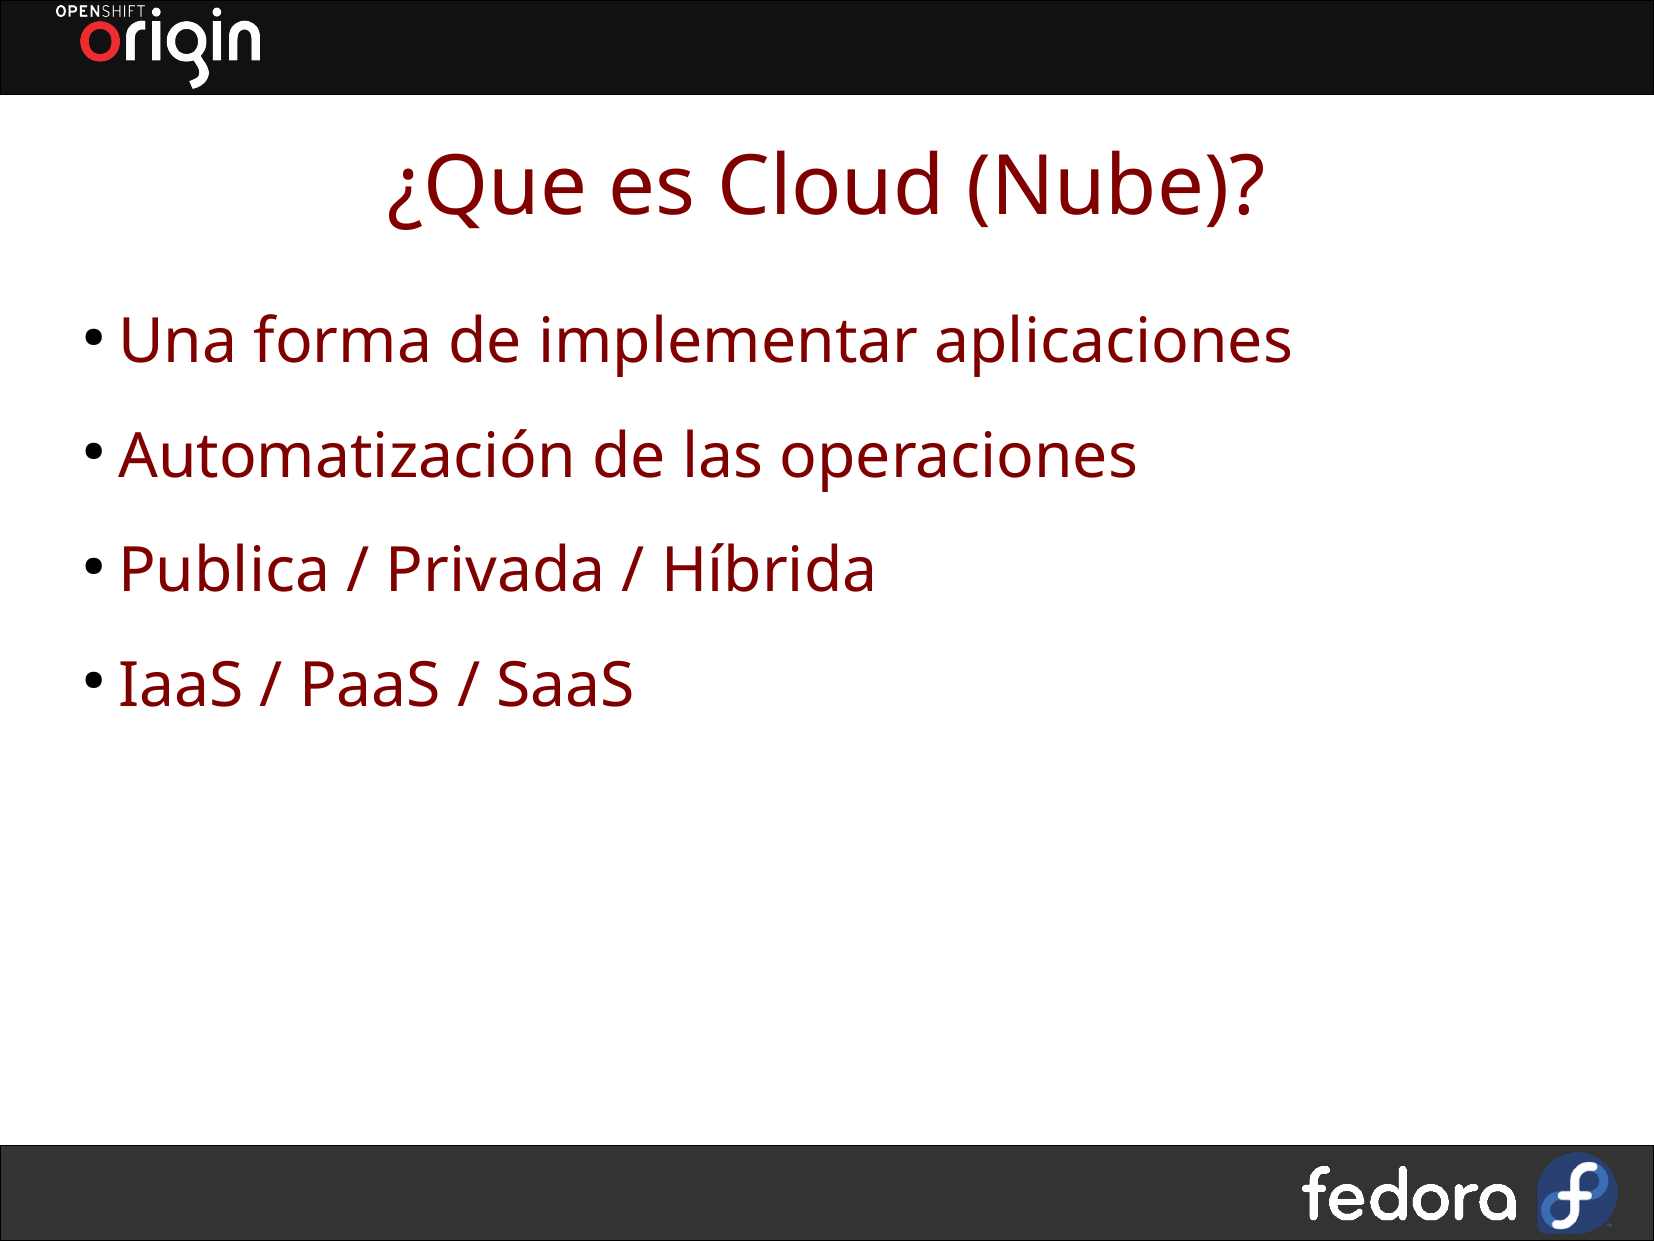

# ¿Que es Cloud (Nube)?
Una forma de implementar aplicaciones
Automatización de las operaciones
Publica / Privada / Híbrida
IaaS / PaaS / SaaS